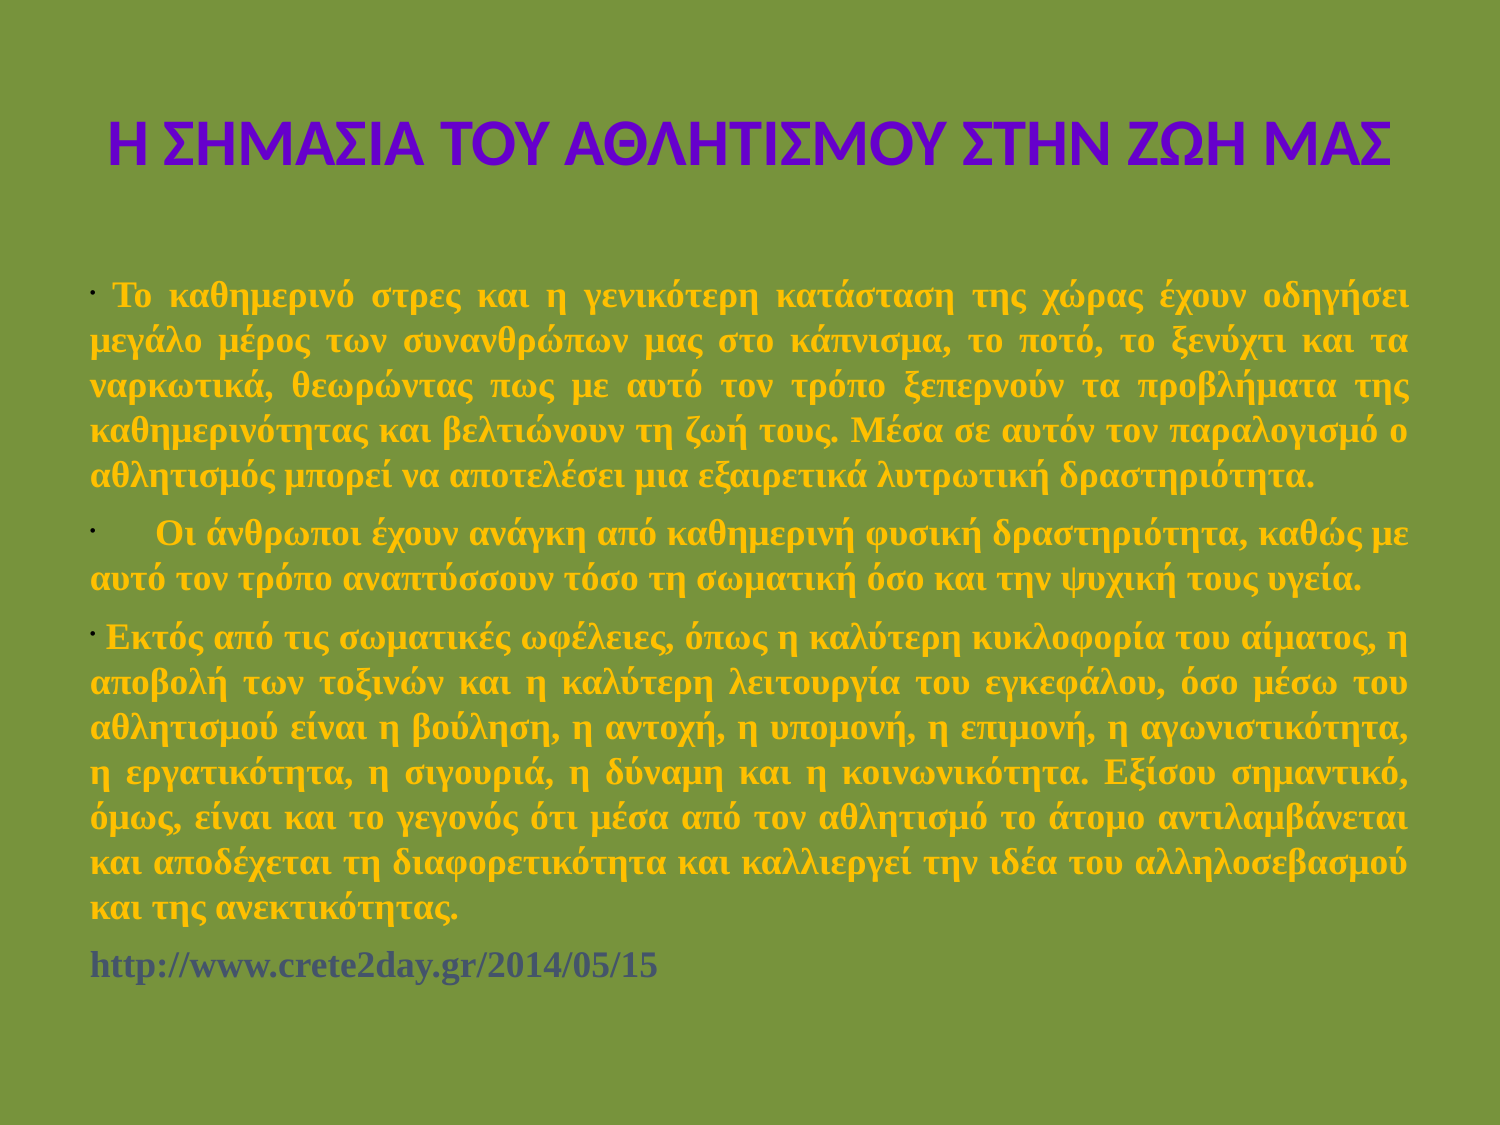

# Η ΣΗΜΑΣΙΑ ΤΟΥ ΑΘΛΗΤΙΣΜΟΥ ΣΤΗΝ ΖΩΗ ΜΑΣ
 Το καθημερινό στρες και η γενικότερη κατάσταση της χώρας έχουν οδηγήσει μεγάλο μέρος των συνανθρώπων μας στο κάπνισμα, το ποτό, το ξενύχτι και τα ναρκωτικά, θεωρώντας πως με αυτό τον τρόπο ξεπερνούν τα προβλήματα της καθημερινότητας και βελτιώνουν τη ζωή τους. Μέσα σε αυτόν τον παραλογισμό ο αθλητισμός μπορεί να αποτελέσει μια εξαιρετικά λυτρωτική δραστηριότητα.
 Οι άνθρωποι έχουν ανάγκη από καθημερινή φυσική δραστηριότητα, καθώς με αυτό τον τρόπο αναπτύσσουν τόσο τη σωματική όσο και την ψυχική τους υγεία.
 Εκτός από τις σωματικές ωφέλειες, όπως η καλύτερη κυκλοφορία του αίματος, η αποβολή των τοξινών και η καλύτερη λειτουργία του εγκεφάλου, όσο μέσω του αθλητισμού είναι η βούληση, η αντοχή, η υπομονή, η επιμονή, η αγωνιστικότητα, η εργατικότητα, η σιγουριά, η δύναμη και η κοινωνικότητα. Εξίσου σημαντικό, όμως, είναι και το γεγονός ότι μέσα από τον αθλητισμό το άτομο αντιλαμβάνεται και αποδέχεται τη διαφορετικότητα και καλλιεργεί την ιδέα του αλληλοσεβασμού και της ανεκτικότητας.
http://www.crete2day.gr/2014/05/15